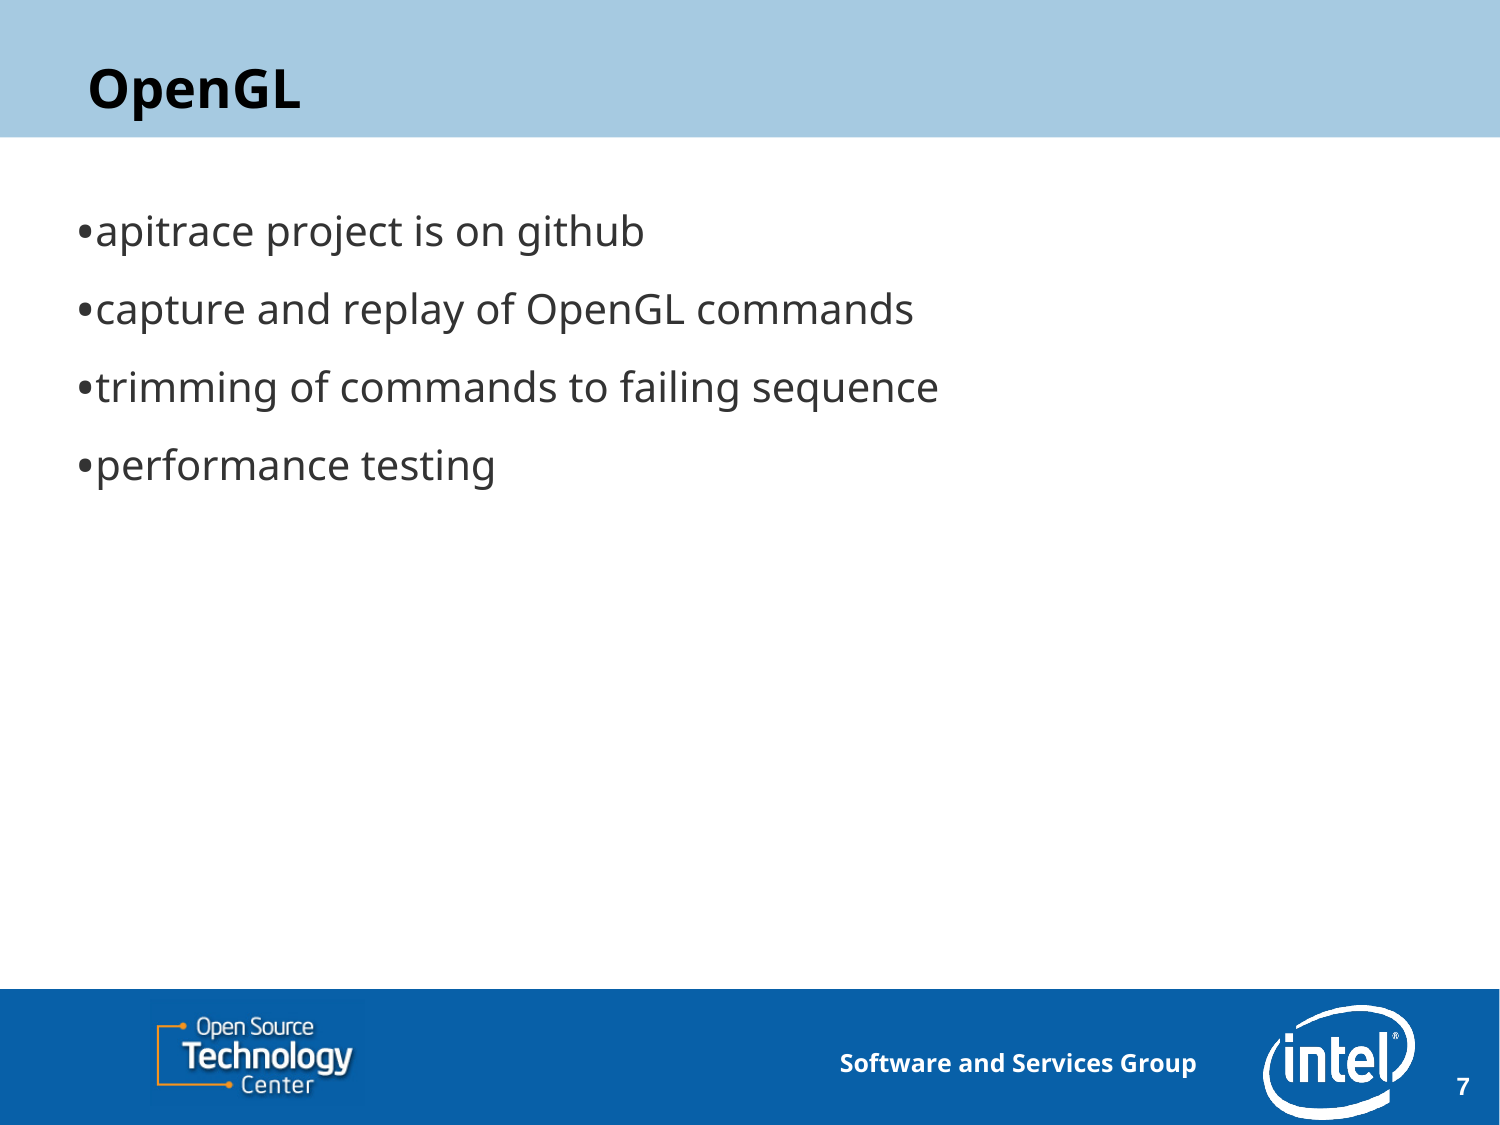

# OpenGL
apitrace project is on github
capture and replay of OpenGL commands
trimming of commands to failing sequence
performance testing